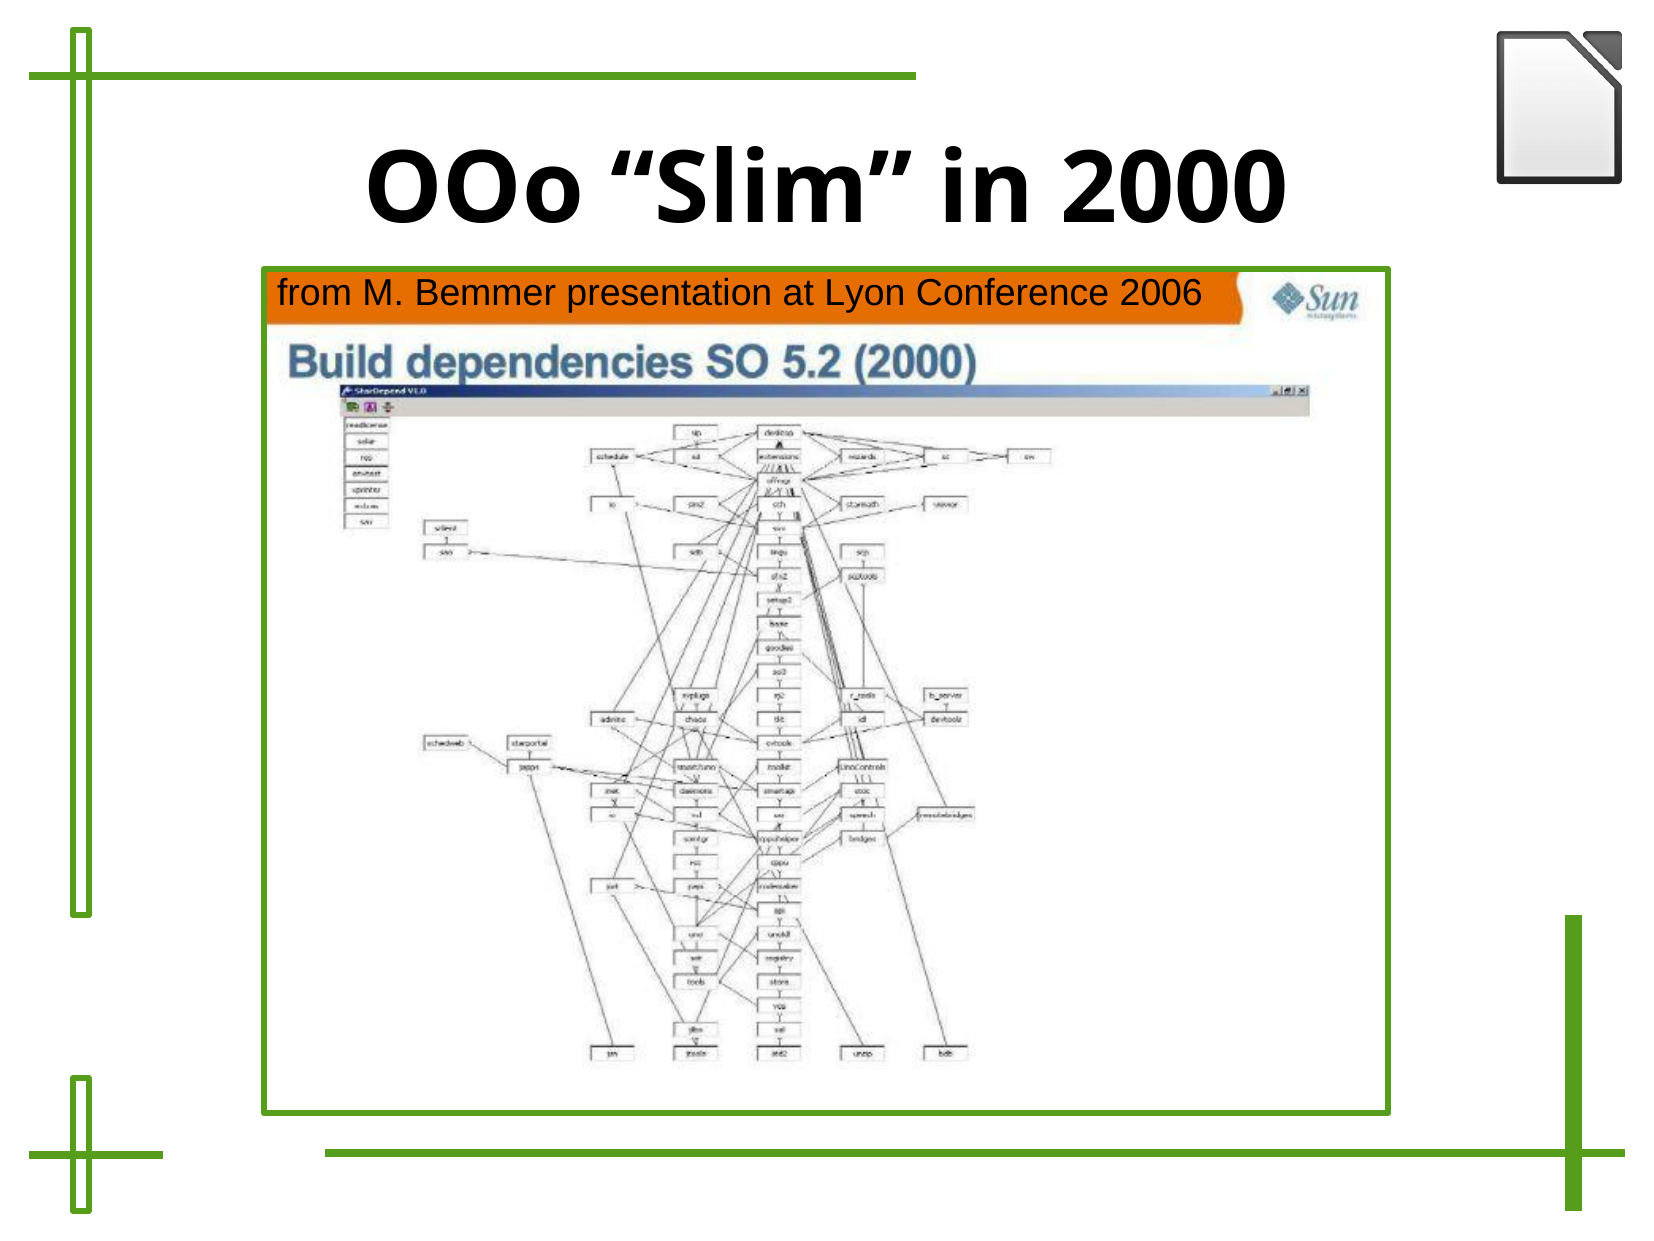

# OOo “Slim” in 2000
from M. Bemmer presentation at Lyon Conference 2006